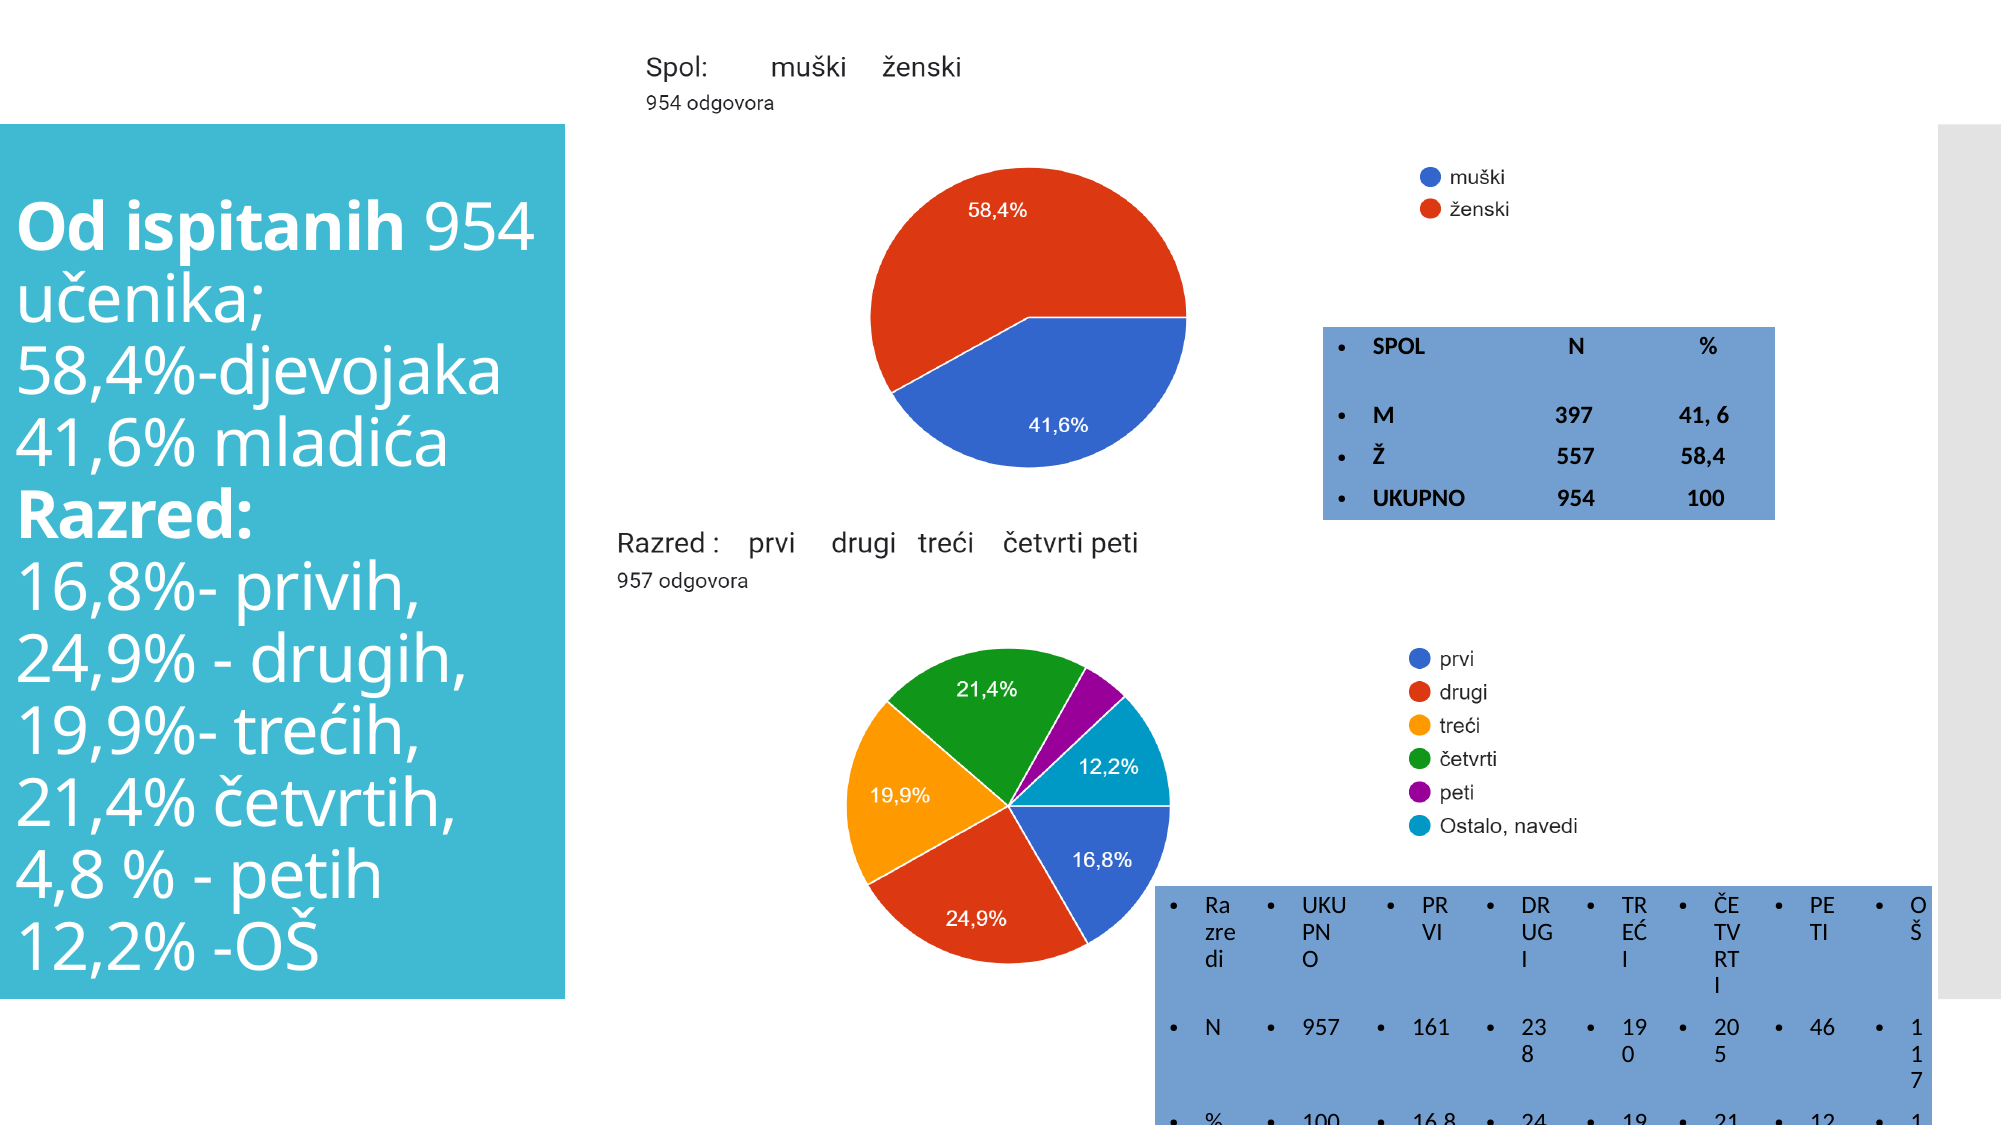

# Od ispitanih 954 učenika; 58,4%-djevojaka 41,6% mladića Razred: 16,8%- privih, 24,9% - drugih, 19,9%- trećih, 21,4% četvrtih, 4,8 % - petih 12,2% -OŠ
| SPOL N % |
| --- |
| M 397 41, 6 |
| Ž 557 58,4 |
| UKUPNO 954 100 |
| Razredi | UKUPNO | PRVI | DRUGI | TREĆI | ČETVRTI | PETI | OŠ |
| --- | --- | --- | --- | --- | --- | --- | --- |
| N | 957 | 161 | 238 | 190 | 205 | 46 | 117 |
| % | 100 | 16,8 | 24,9 | 19,9 | 21,4 | 12,8 | 12,2 |